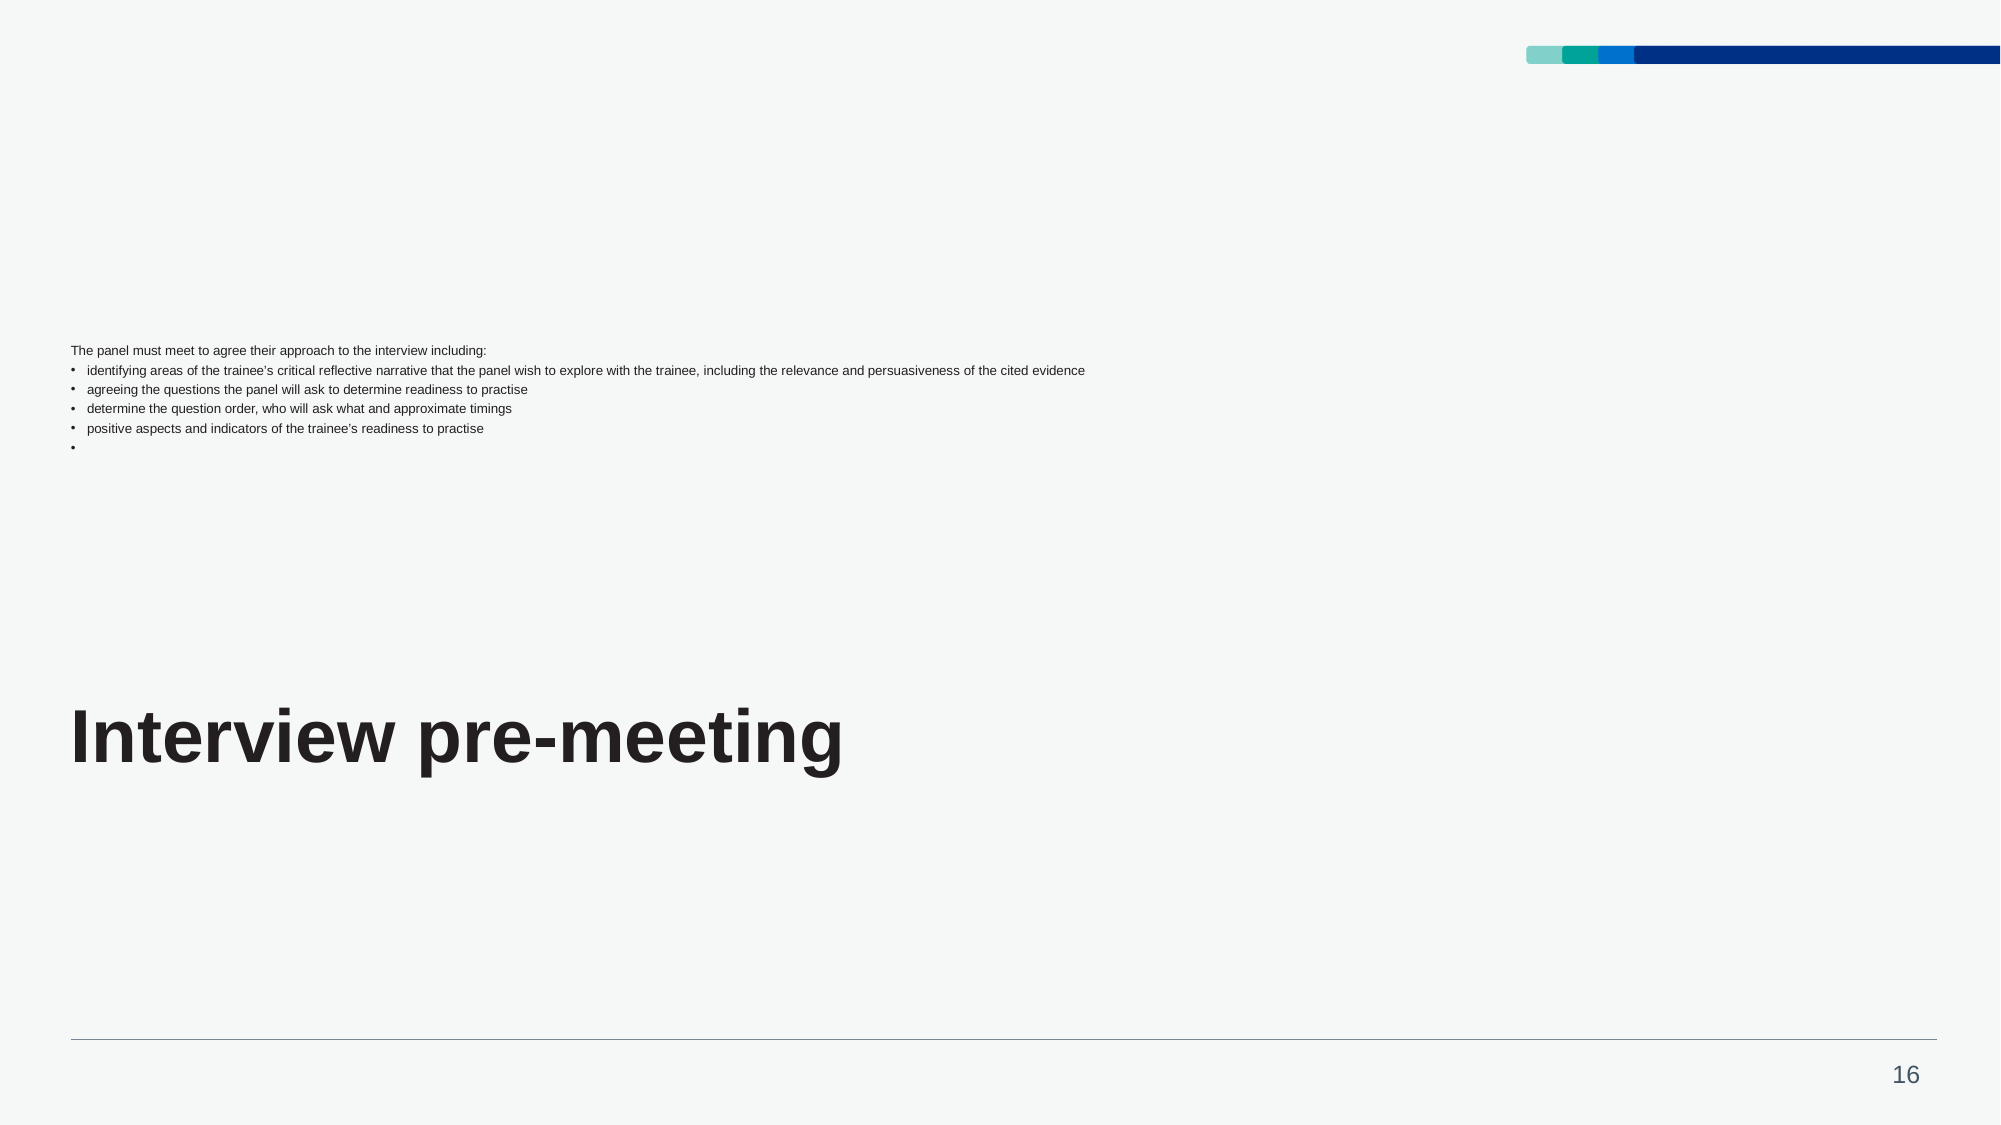

# The panel must meet to agree their approach to the interview including:
identifying areas of the trainee’s critical reflective narrative that the panel wish to explore with the trainee, including the relevance and persuasiveness of the cited evidence
agreeing the questions the panel will ask to determine readiness to practise
determine the question order, who will ask what and approximate timings
positive aspects and indicators of the trainee’s readiness to practise
Interview pre-meeting